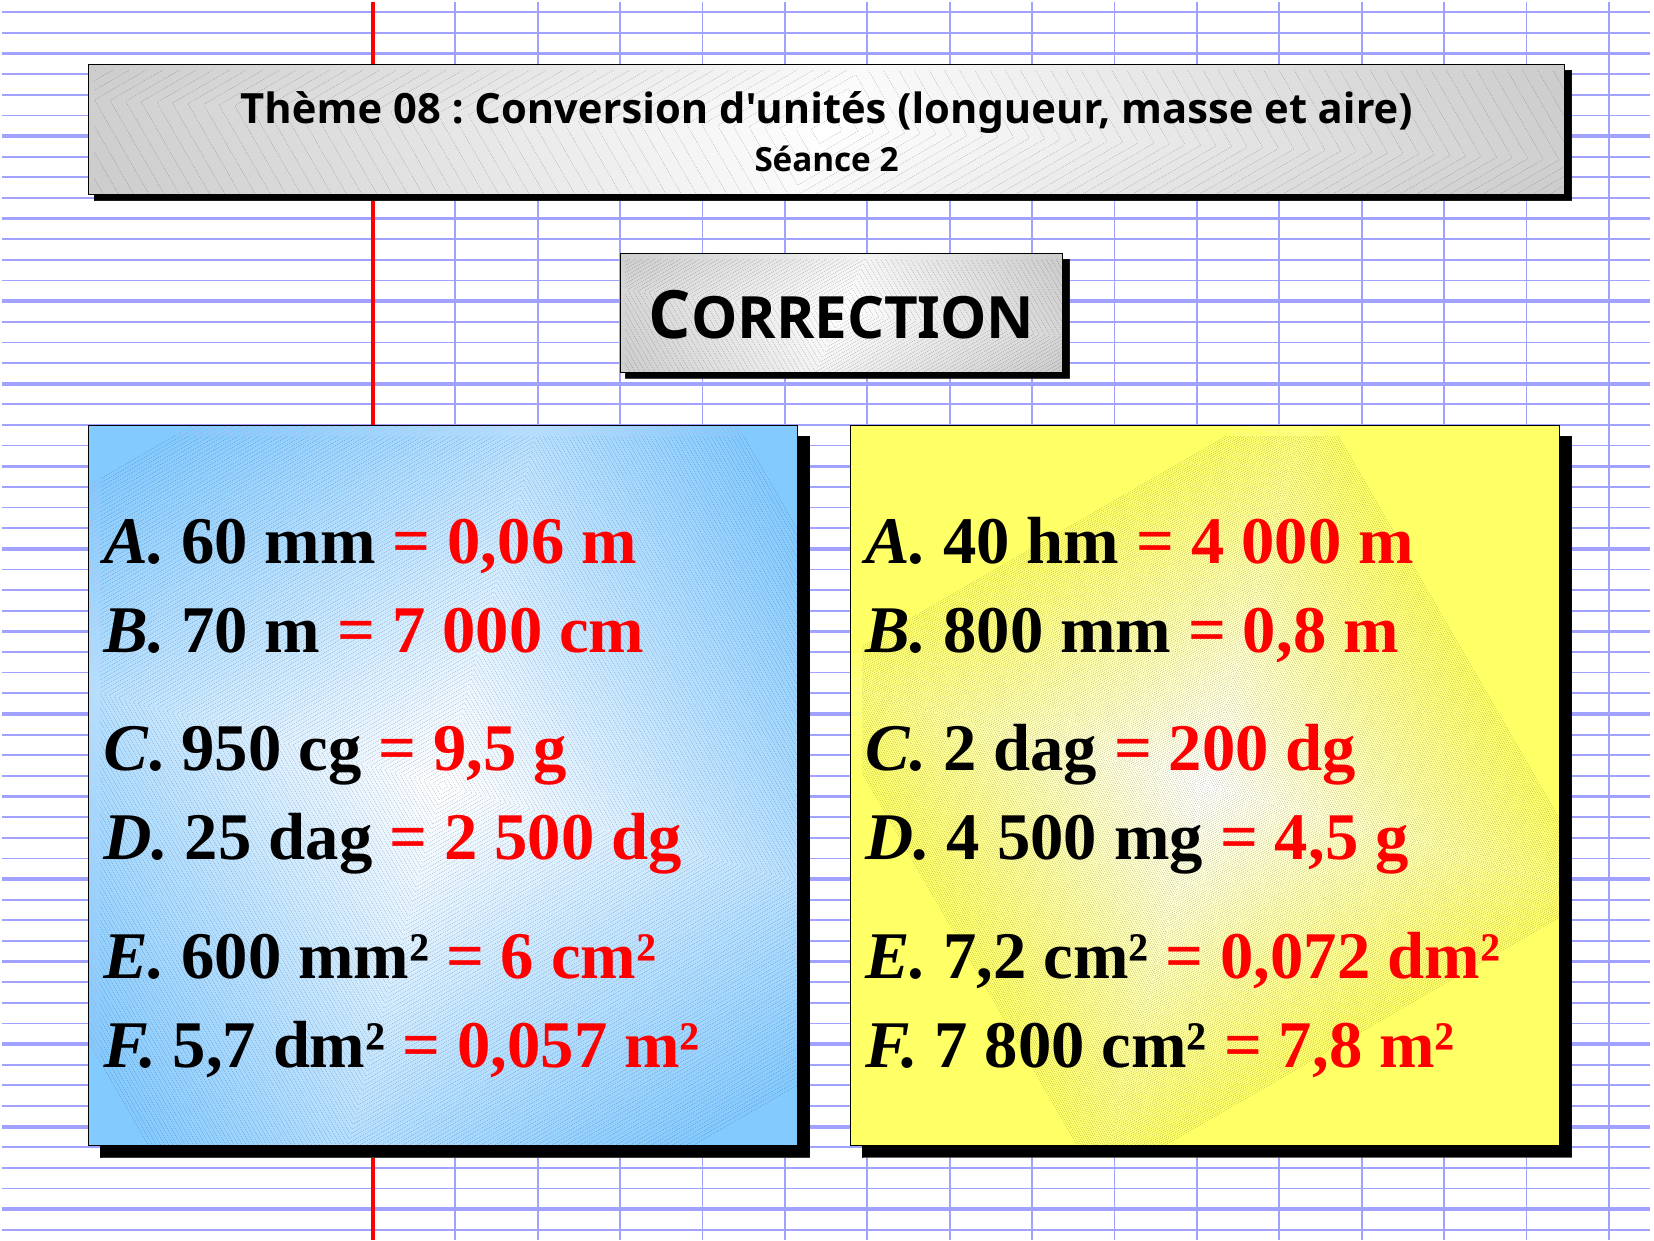

Thème XX : Xxxxxxxxxxxxxxxxxxxxxxxxxxxxxx
Séance x
Thème 3 : Calculs astucieux
Séance 2
Thème 3 : Tables de multiplication
Séance 2
Thème 08 : Conversion d'unités (longueur, masse et aire)
Séance 2
Thème 08 : Conversion d'unités (longueur, masse et aire)
Séance 2
CORRECTION
A. 5 m = 500 cm
B. 400 cm = 4 m
C. 0,3 m = 30 cm
D. 2,5 h = 150 min
E. 90 min = 1,5 h
F. 45 min = 0,75 h
A. 5 m = 500 cm
B. 400 cm = 4 m
C. 0,3 m = 30 cm
D. 2,5 h = 150 min
E. 90 min = 1,5 h
F. 45 min = 0,75 h
A. 5 m = 500 cm
B. 400 cm = 4 m
C. 0,3 m = 30 cm
D. 2,5 h = 150 min
E. 90 min = 1,5 h
F. 45 min = 0,75 h
A. 60 mm = 0,06 m
B. 70 m = 7 000 cm
C. 950 cg = 9,5 g
D. 25 dag = 2 500 dg
E. 600 mm² = 6 cm²
F. 5,7 dm² = 0,057 m²
A. 40 hm = 4 000 m
B. 800 mm = 0,8 m
C. 2 dag = 200 dg
D. 4 500 mg = 4,5 g
E. 7,2 cm² = 0,072 dm²
F. 7 800 cm² = 7,8 m²